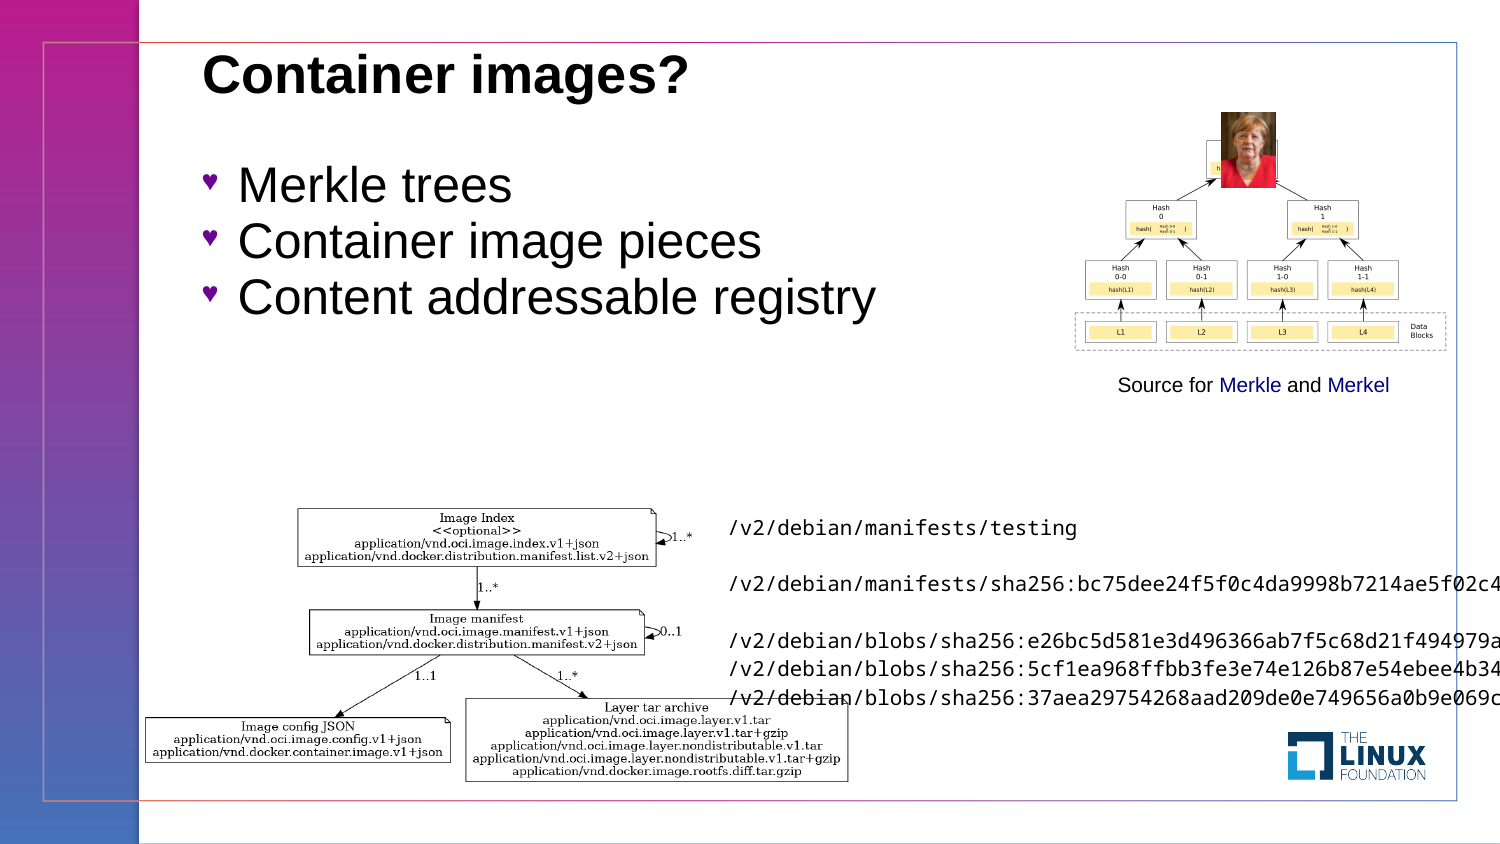

Container images?
Merkle trees
Container image pieces
Content addressable registry
Source for Merkle and Merkel
/v2/debian/manifests/testing
/v2/debian/manifests/sha256:bc75dee24f5f0c4da9998b7214ae5f02c4c5d55e03d9c021379cf8332dd43f37
/v2/debian/blobs/sha256:e26bc5d581e3d496366ab7f5c68d21f494979a28934dd5b9335c6feacc2bb8fa
/v2/debian/blobs/sha256:5cf1ea968ffbb3fe3e74e126b87e54ebee4b34f3ffcf7b2ea6bbec9669161693
/v2/debian/blobs/sha256:37aea29754268aad209de0e749656a0b9e069ce7d3c82ee5aa54eb78b5009e50